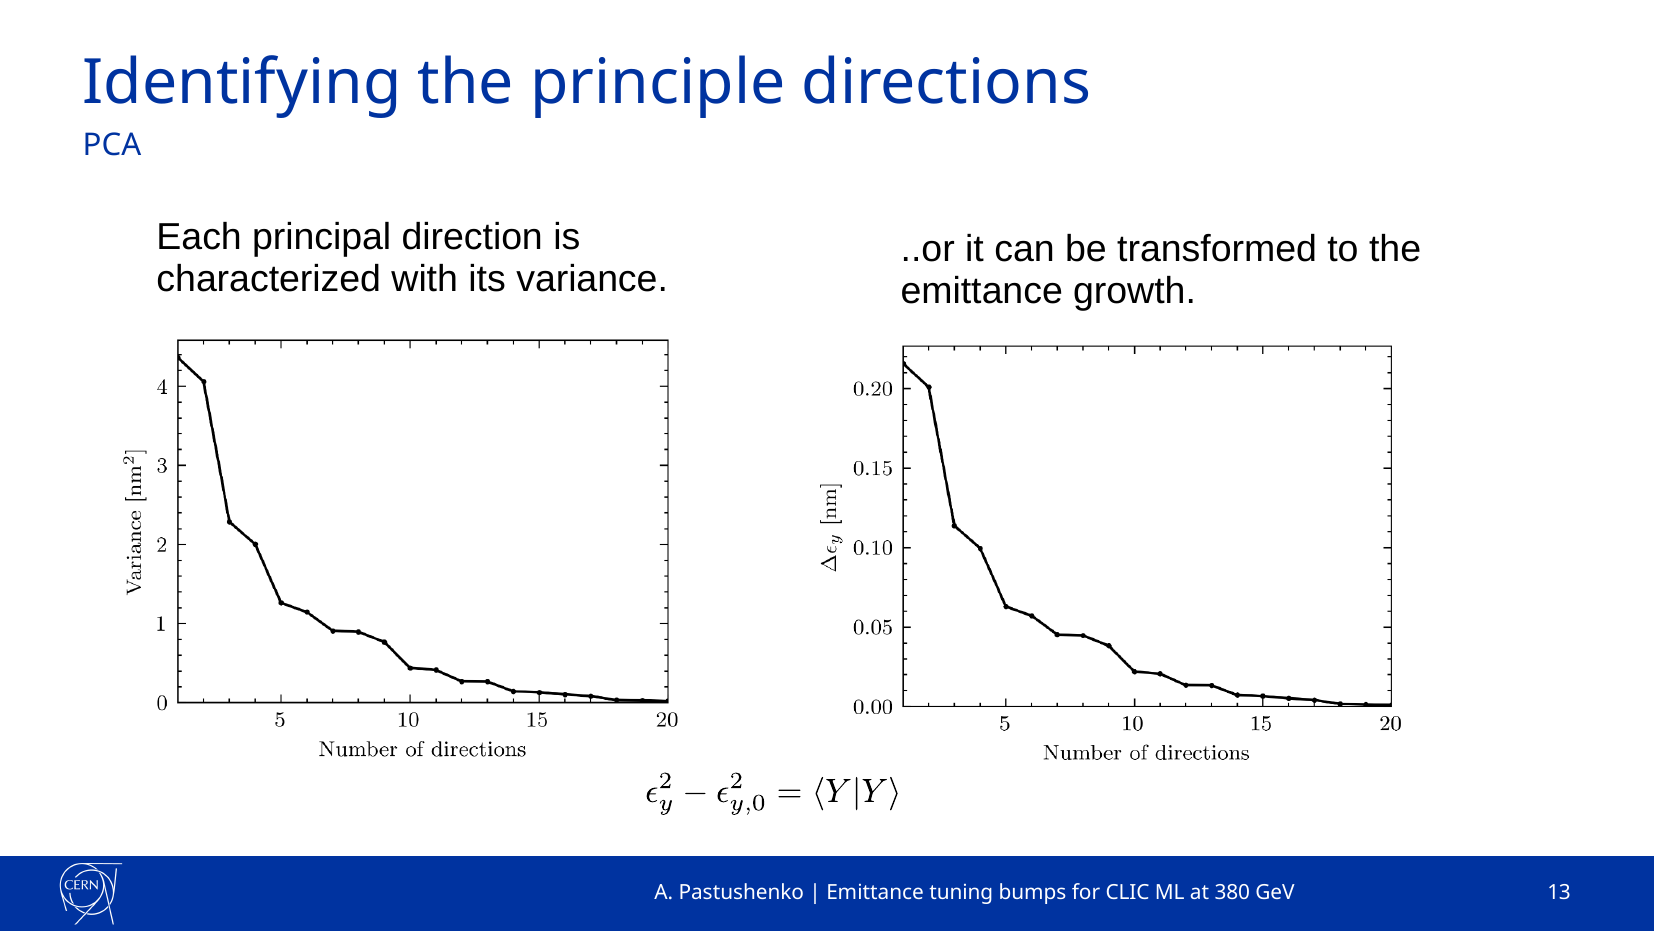

# Identifying the principle directions PCA
Each principal direction is characterized with its variance.
..or it can be transformed to the emittance growth.
A. Pastushenko | Emittance tuning bumps for CLIC ML at 380 GeV
13